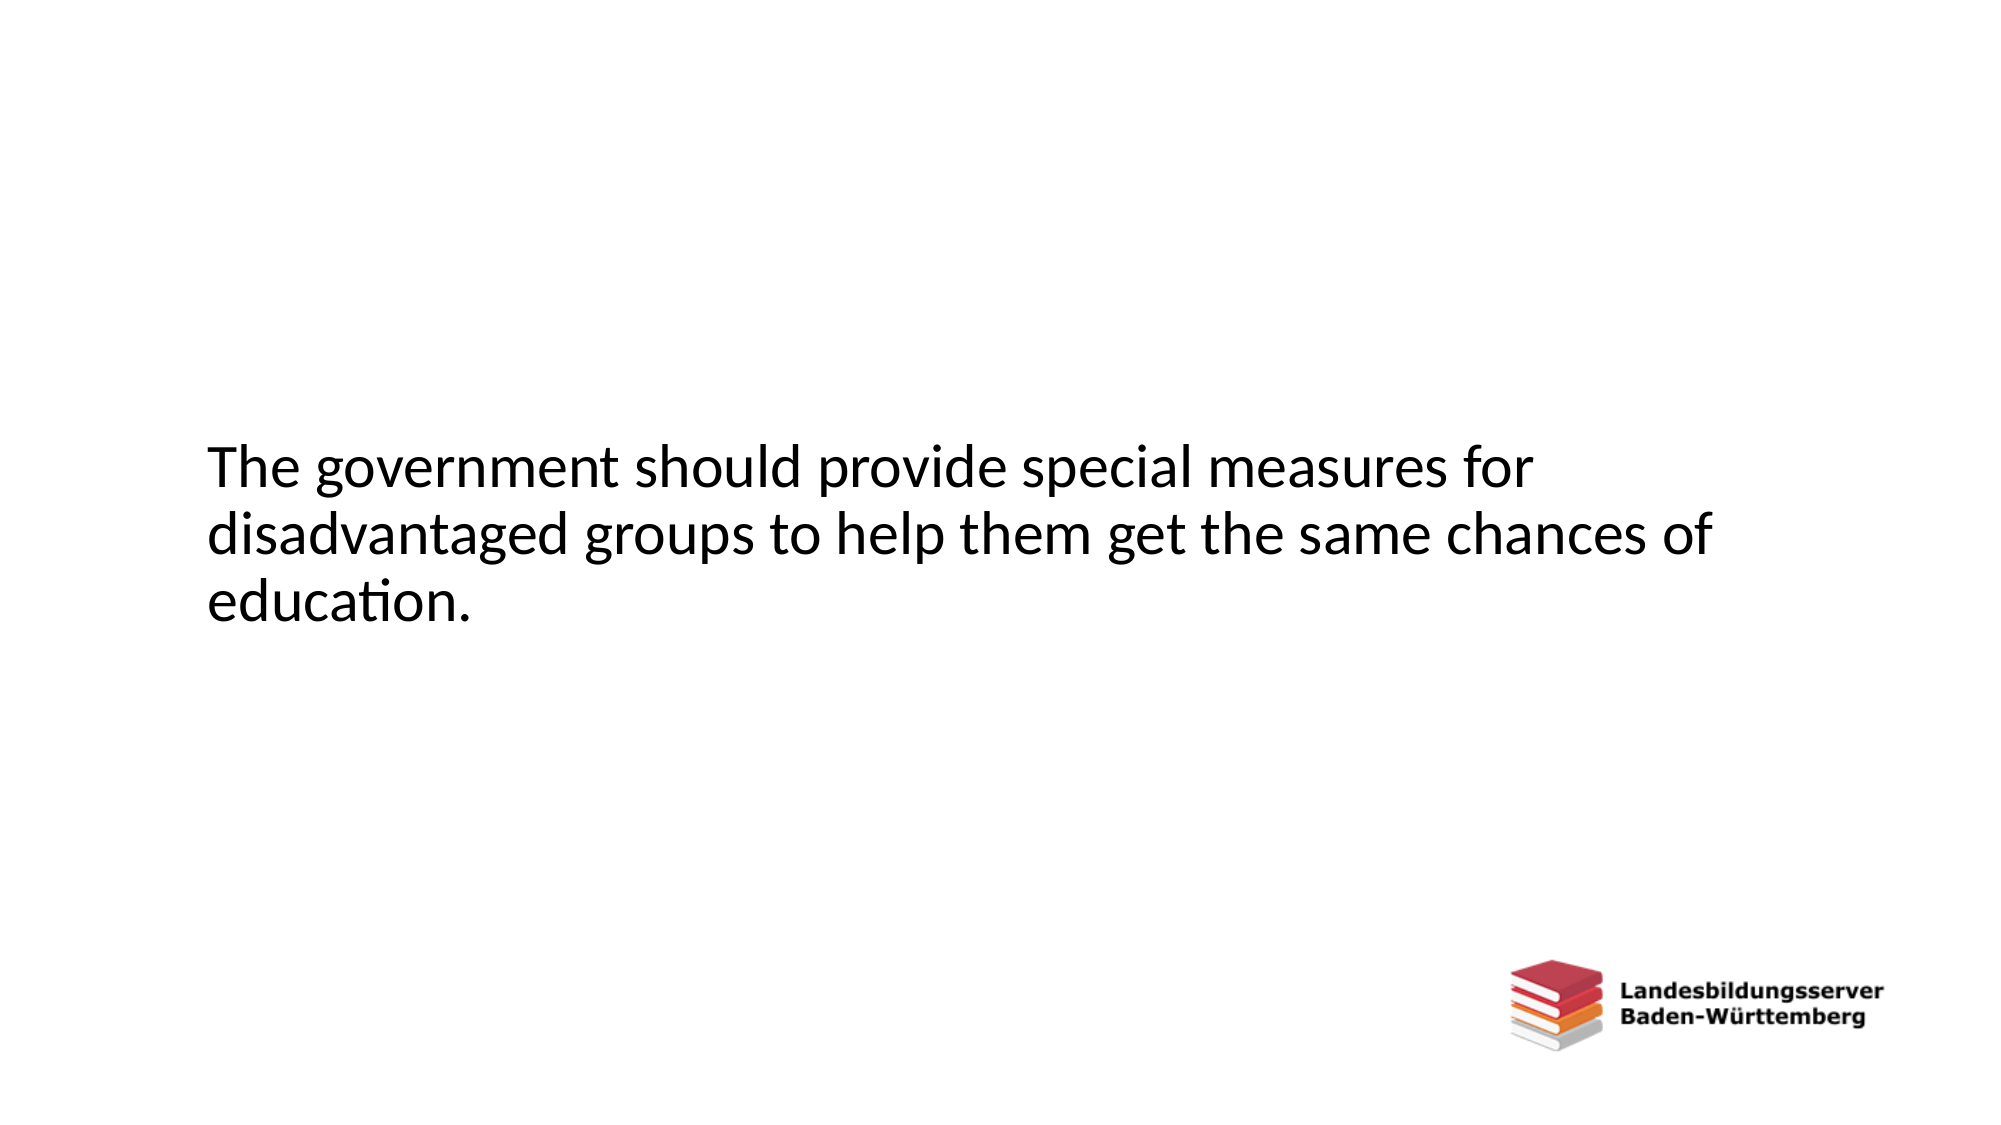

# The government should provide special measures for disadvantaged groups to help them get the same chances of education.